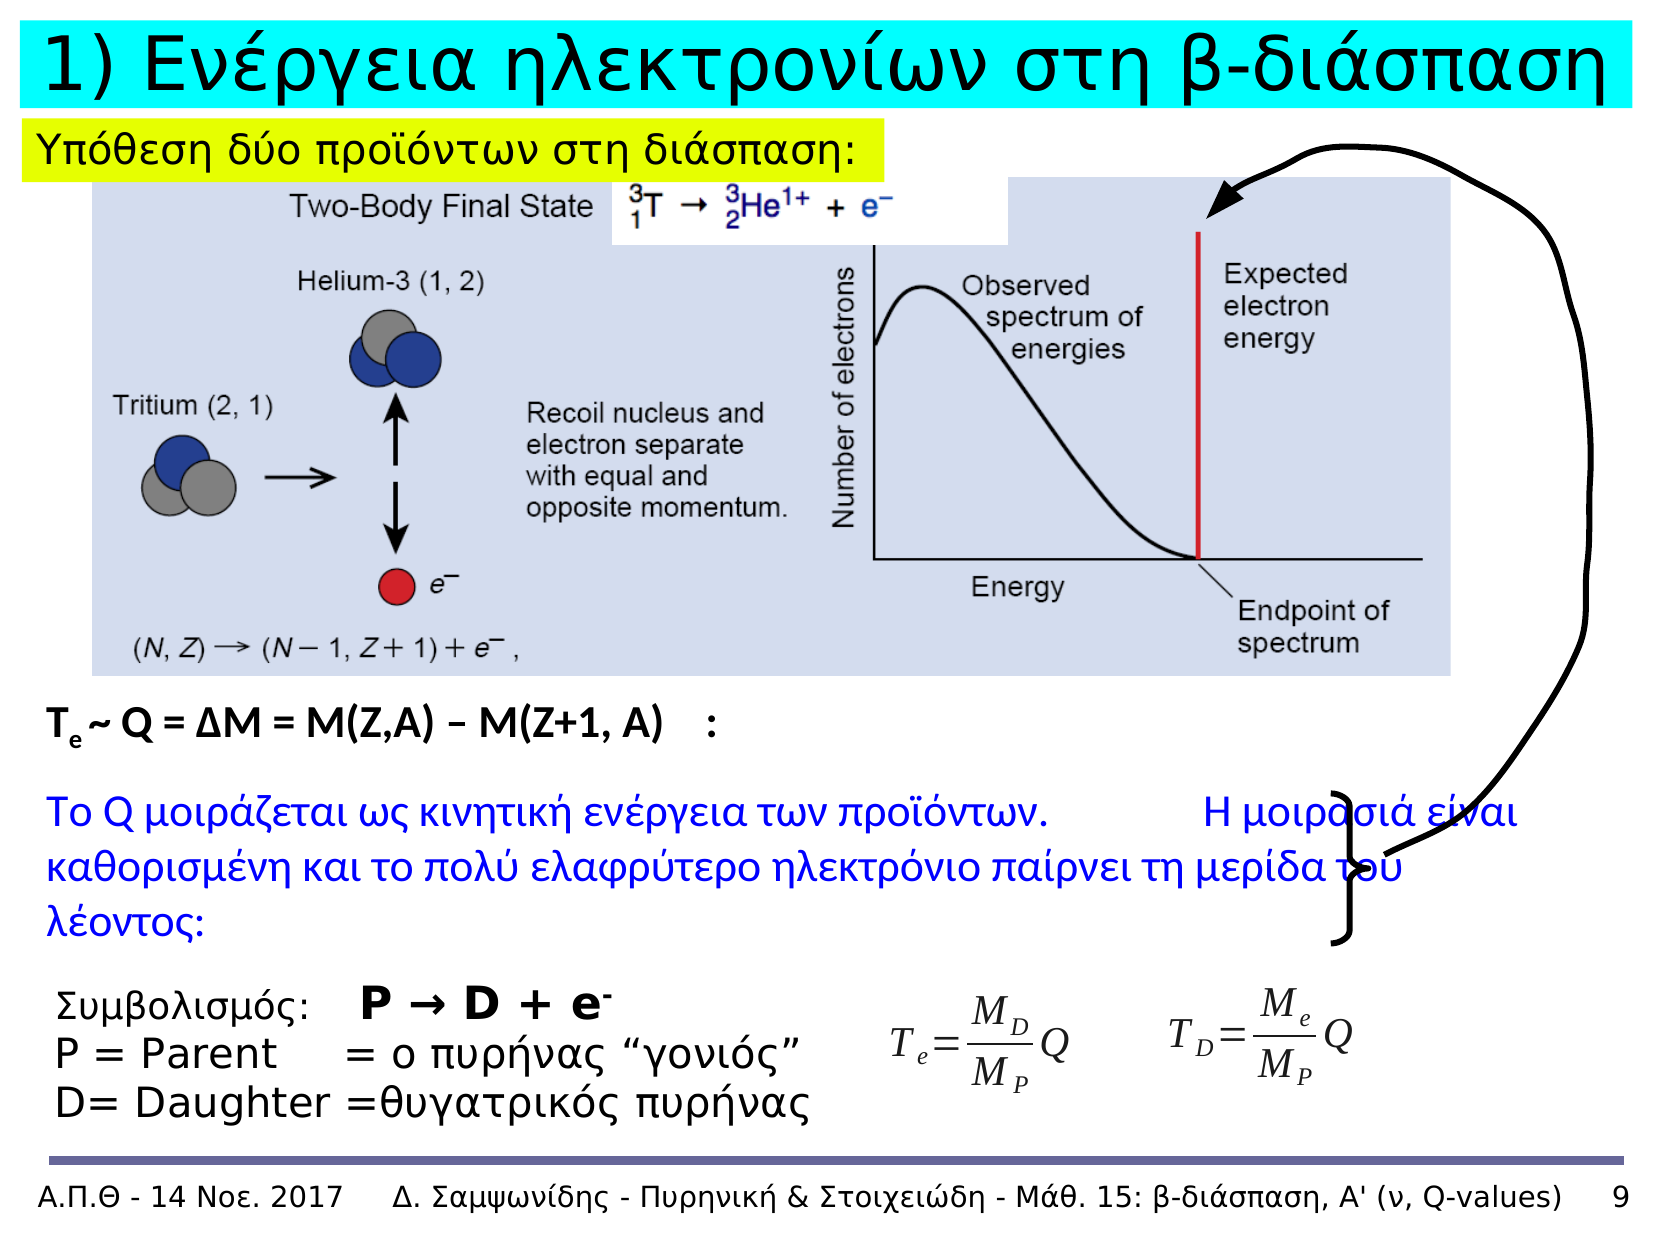

# 1) Ενέργεια ηλεκτρονίων στη β-διάσπαση
Υπόθεση δύο προϊόντων στη διάσπαση:
Te ~ Q = ΔΜ = Μ(Ζ,Α) – Μ(Ζ+1, Α) :
Tο Q μοιράζεται ως κινητική ενέργεια των προϊόντων. H μοιρασιά είναι καθορισμένη και το πολύ ελαφρύτερο ηλεκτρόνιο παίρνει τη μερίδα του λέοντος:
Συμβολισμός: P → D + e-
P = Parent = ο πυρήνας “γονιός”
D= Daughter =θυγατρικός πυρήνας
Α.Π.Θ - 14 Νοε. 2017
Δ. Σαμψωνίδης - Πυρηνική & Στοιχειώδη - Μάθ. 15: β-διάσπαση, A' (ν, Q-values)
9